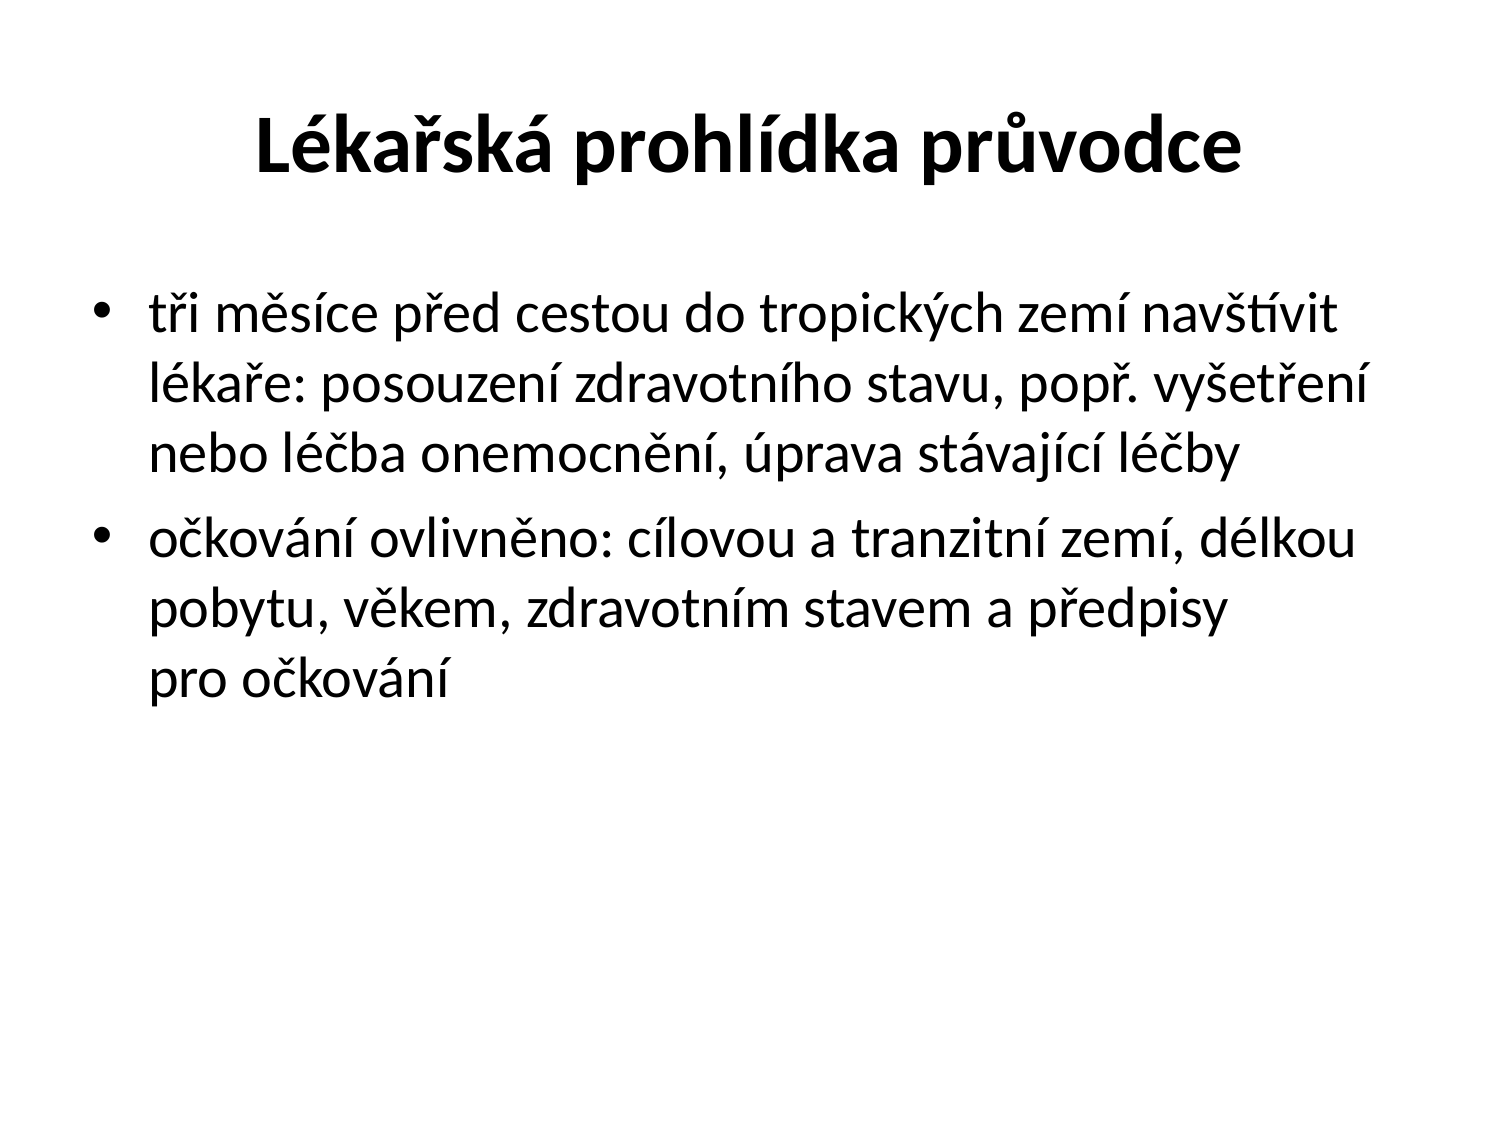

# Lékařská prohlídka průvodce
tři měsíce před cestou do tropických zemí navštívit lékaře: posouzení zdravotního stavu, popř. vyšetření nebo léčba onemocnění, úprava stávající léčby
očkování ovlivněno: cílovou a tranzitní zemí, délkou pobytu, věkem, zdravotním stavem a předpisy
pro očkování